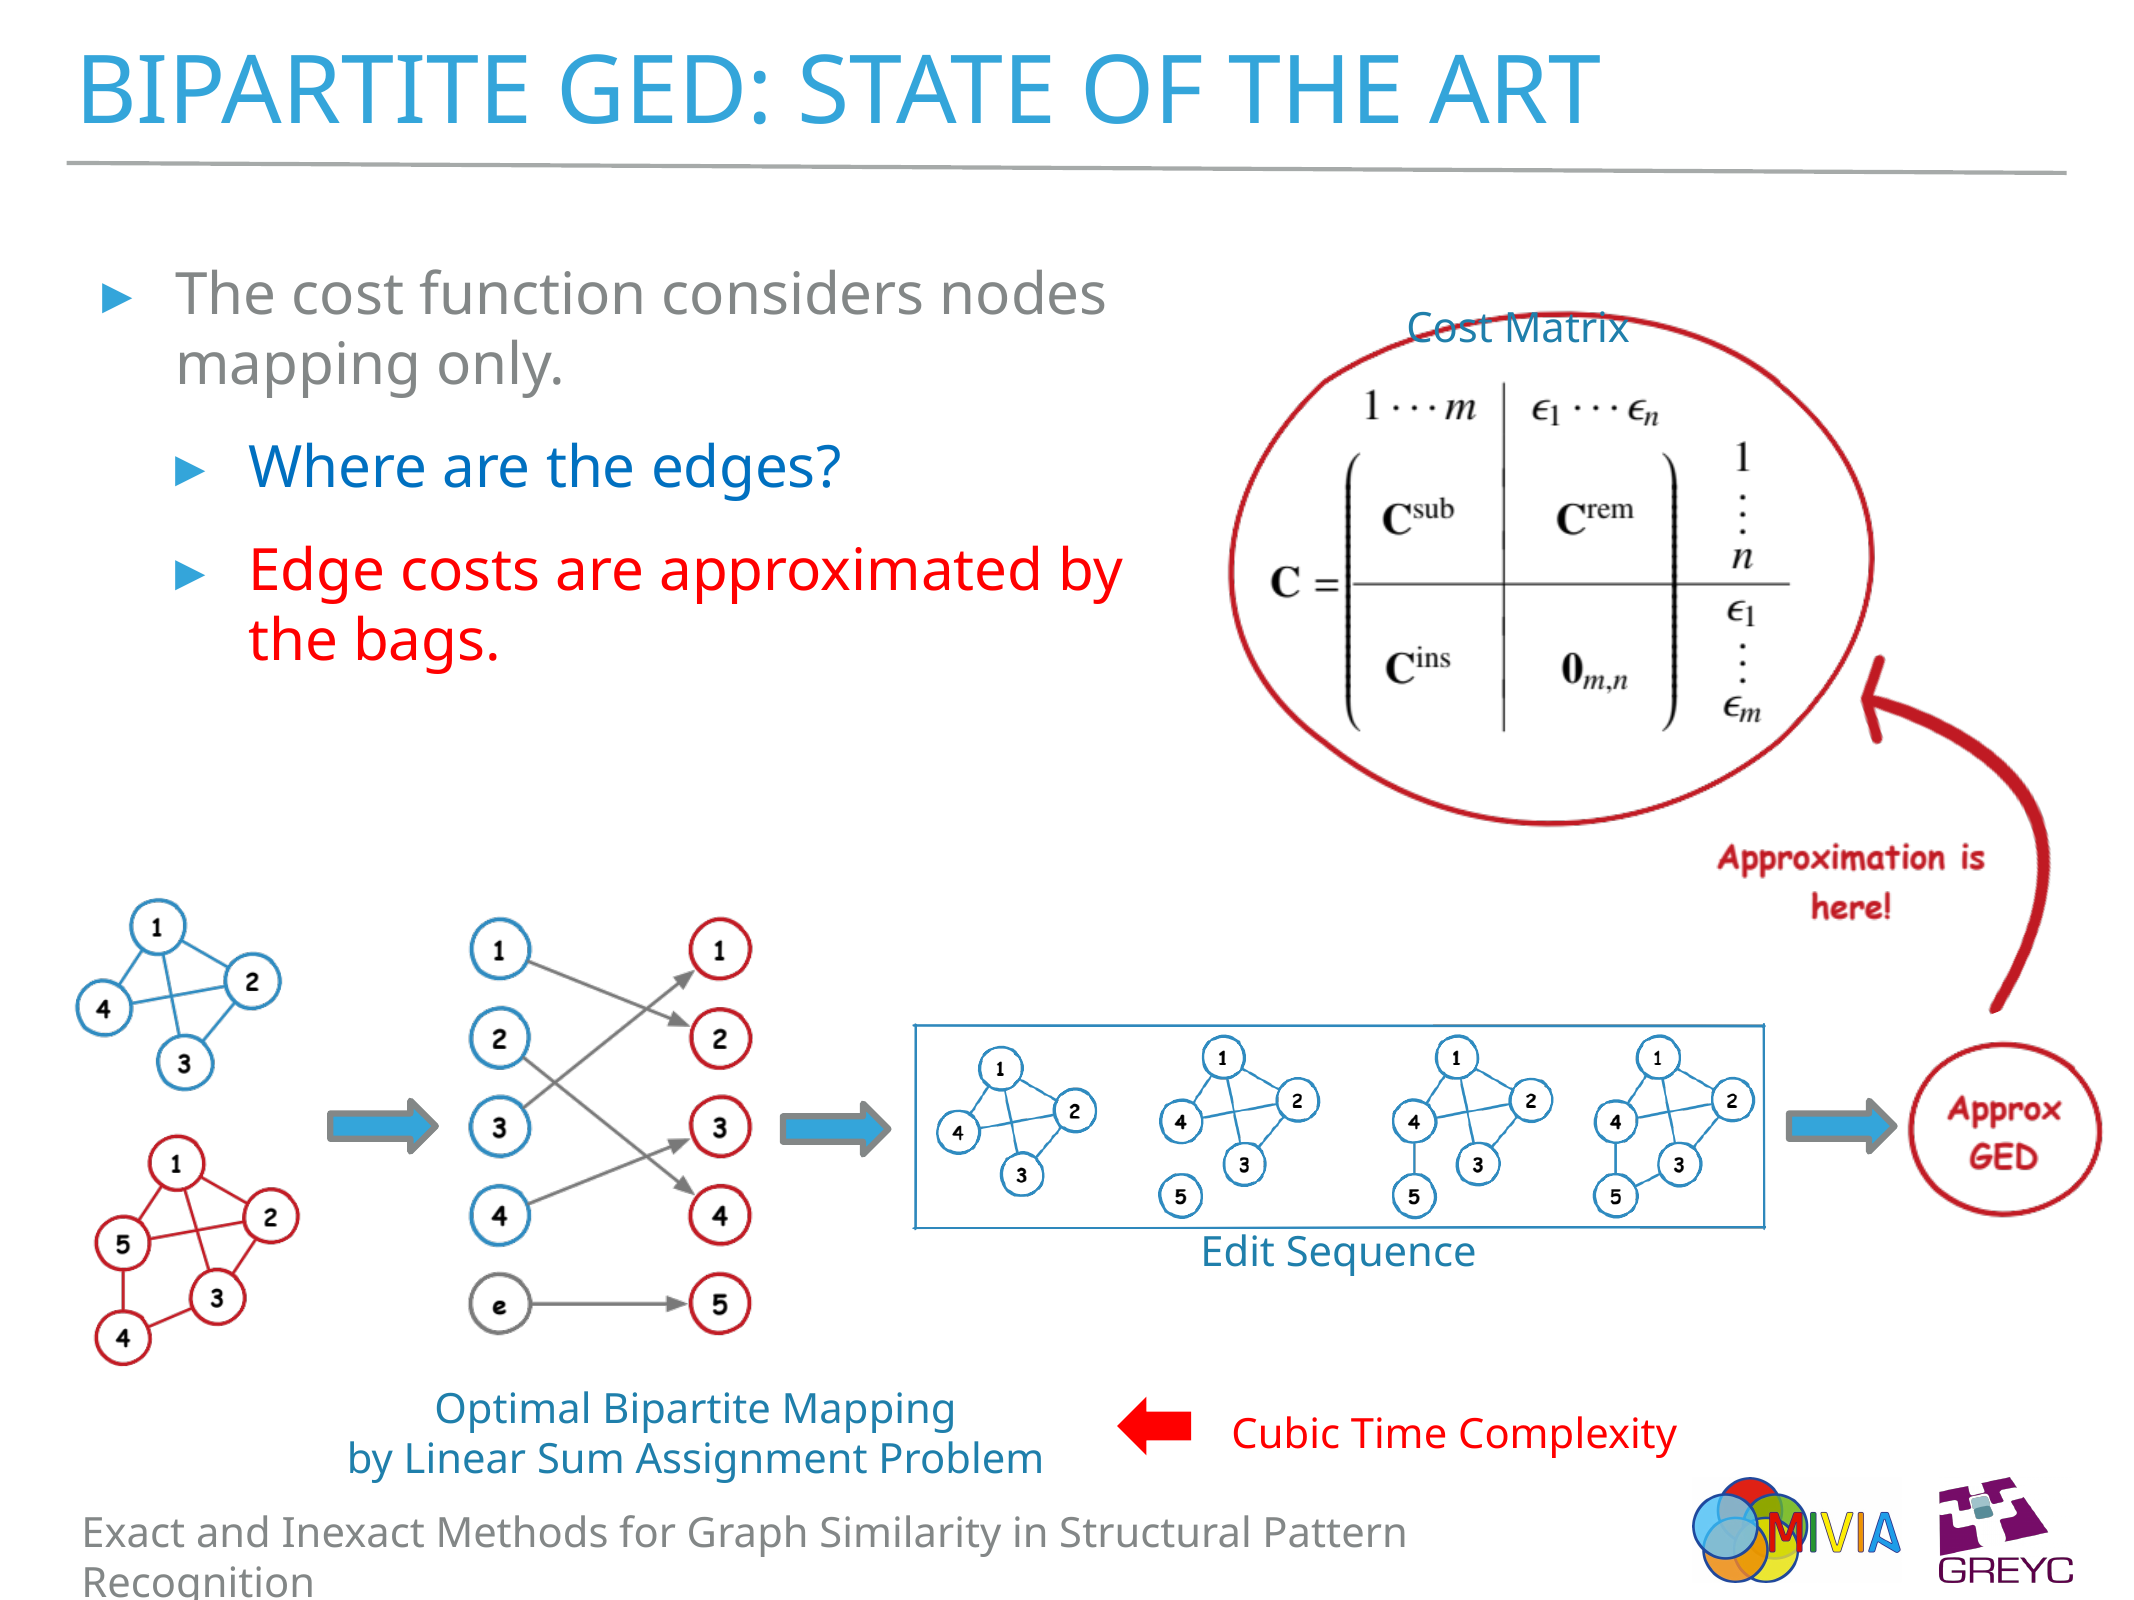

BIPARTITE GED: STATE OF THE ART
# The cost function considers nodes mapping only.
Where are the edges?
Edge costs are approximated by the bags.
Cost Matrix
Edit Sequence
Optimal Bipartite Mapping
by Linear Sum Assignment Problem
Cubic Time Complexity